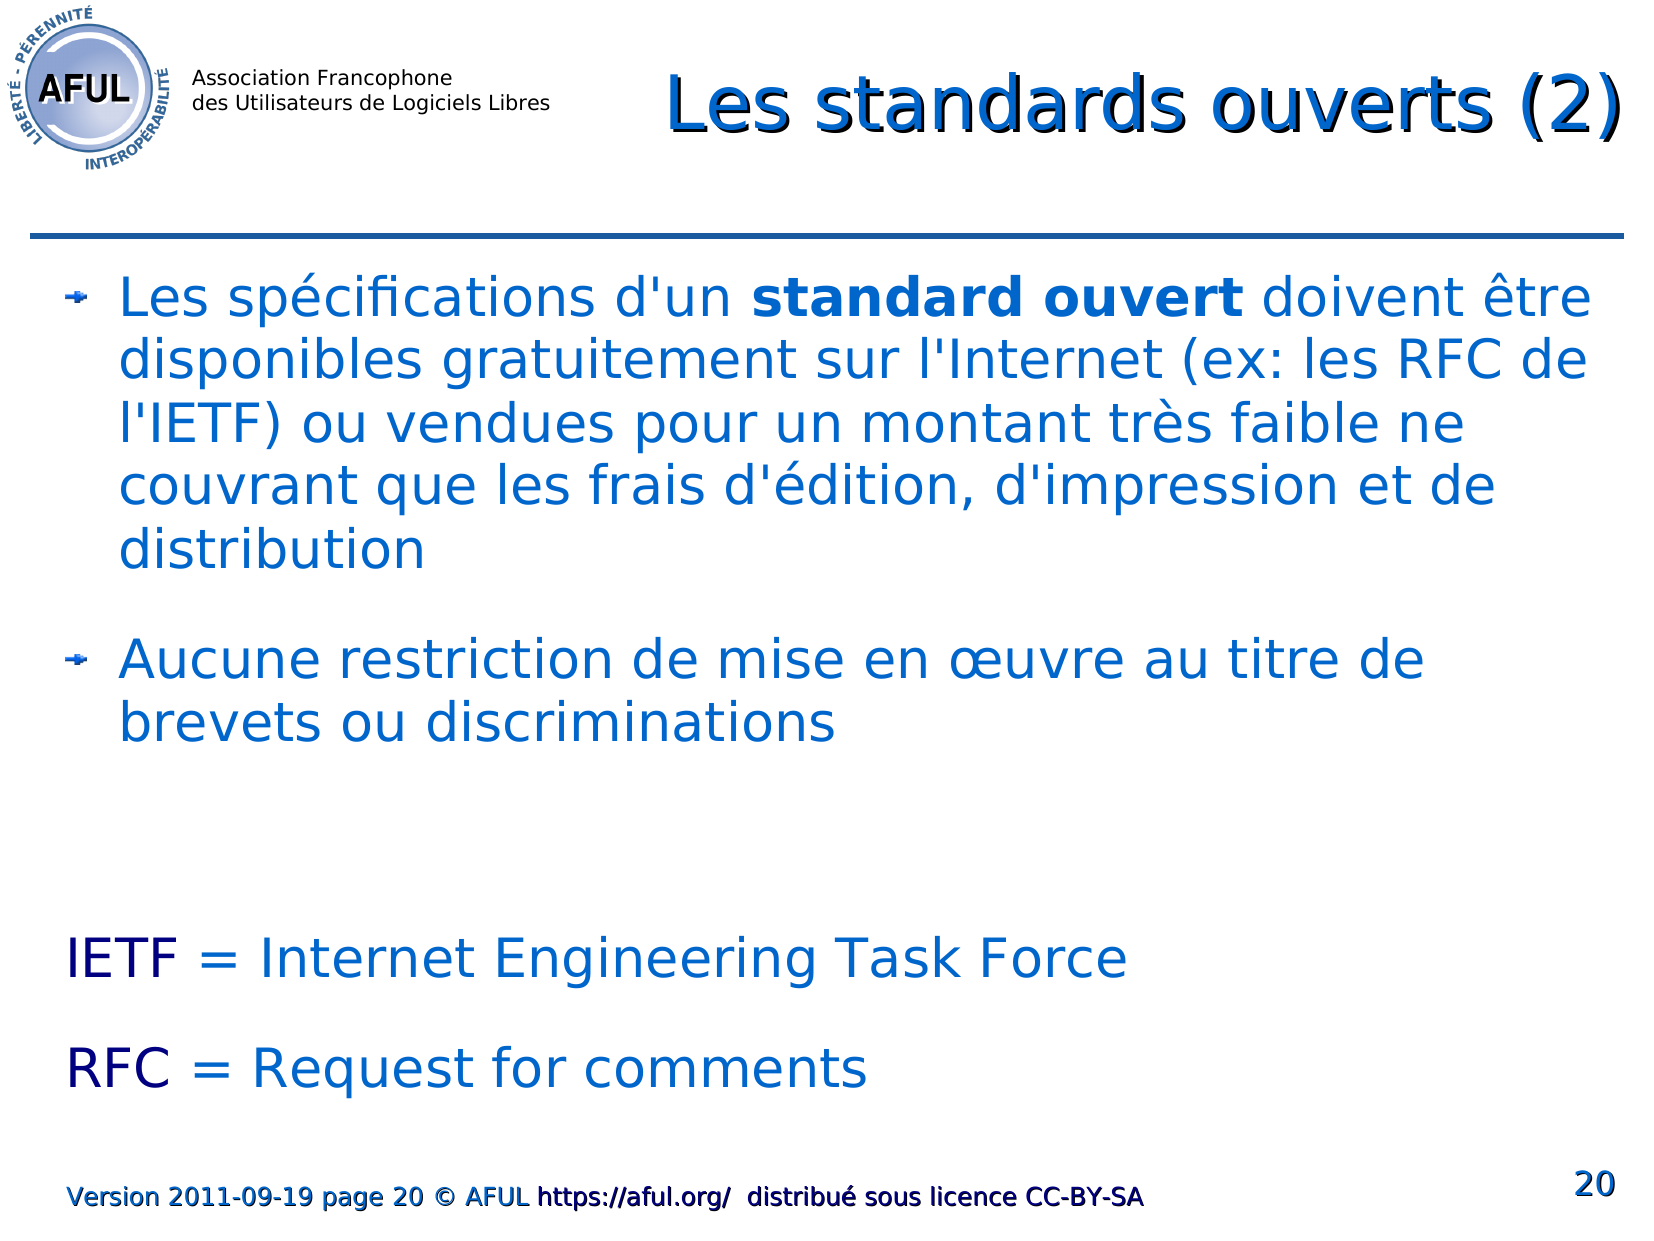

# Les standards ouverts (2)
Les spécifications d'un standard ouvert doivent être disponibles gratuitement sur l'Internet (ex: les RFC de l'IETF) ou vendues pour un montant très faible ne couvrant que les frais d'édition, d'impression et de distribution
Aucune restriction de mise en œuvre au titre de brevets ou discriminations
IETF = Internet Engineering Task Force
RFC = Request for comments